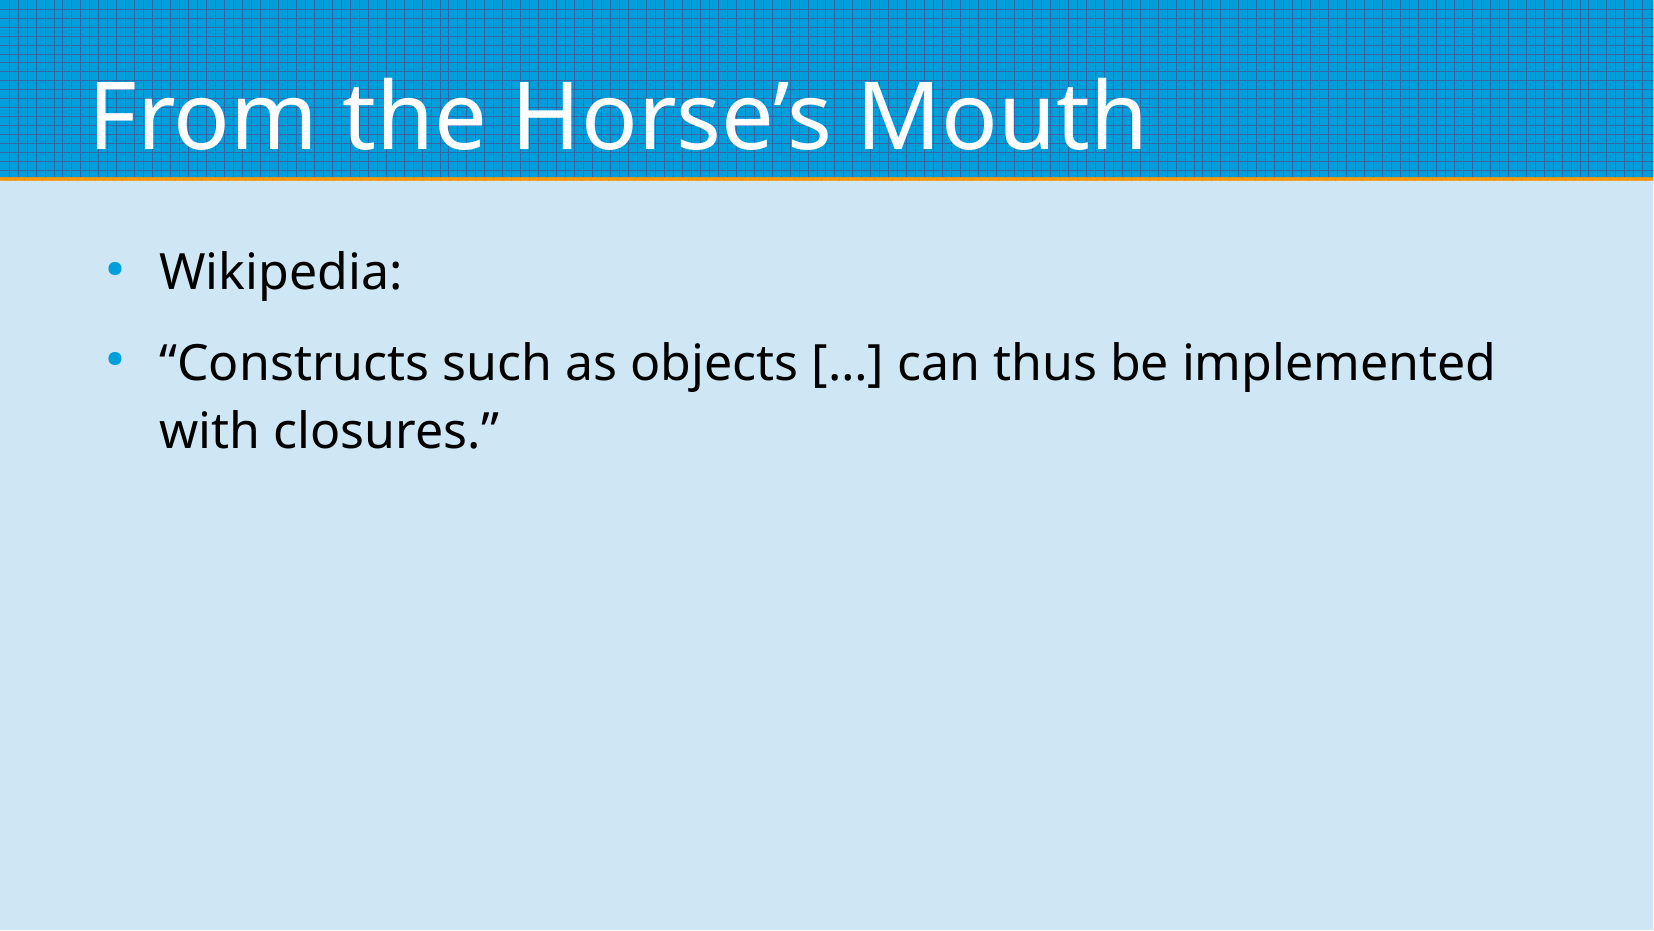

# From the Horse’s Mouth
Wikipedia:
“Constructs such as objects […] can thus be implemented with closures.”